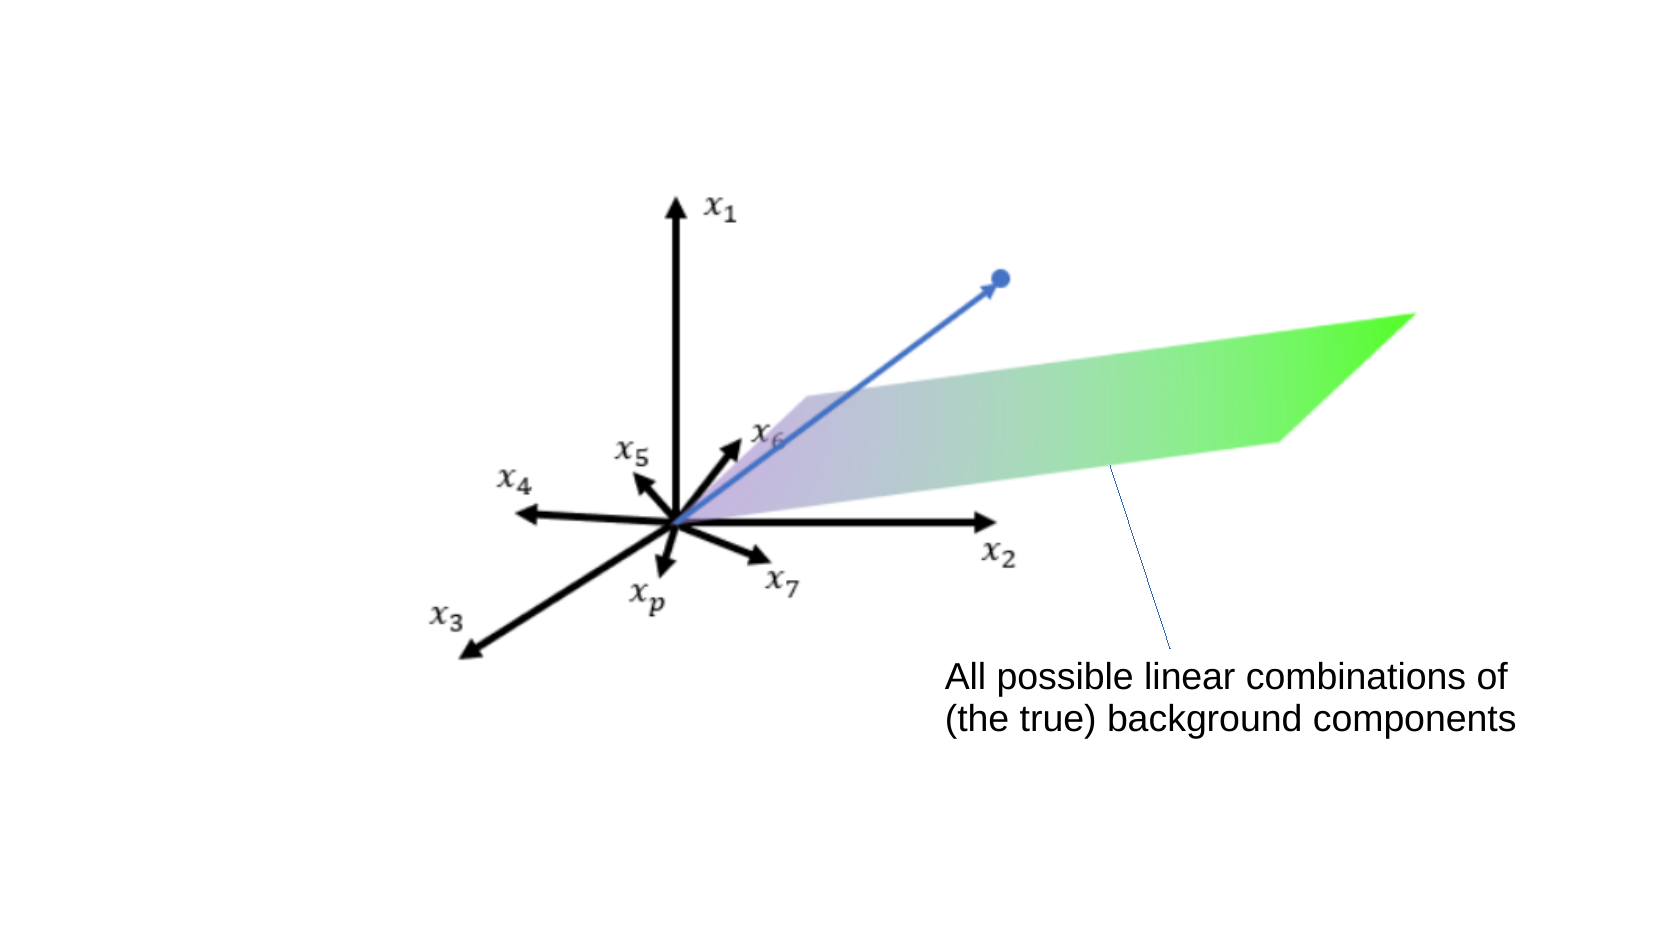

All possible linear combinations of (the true) background components